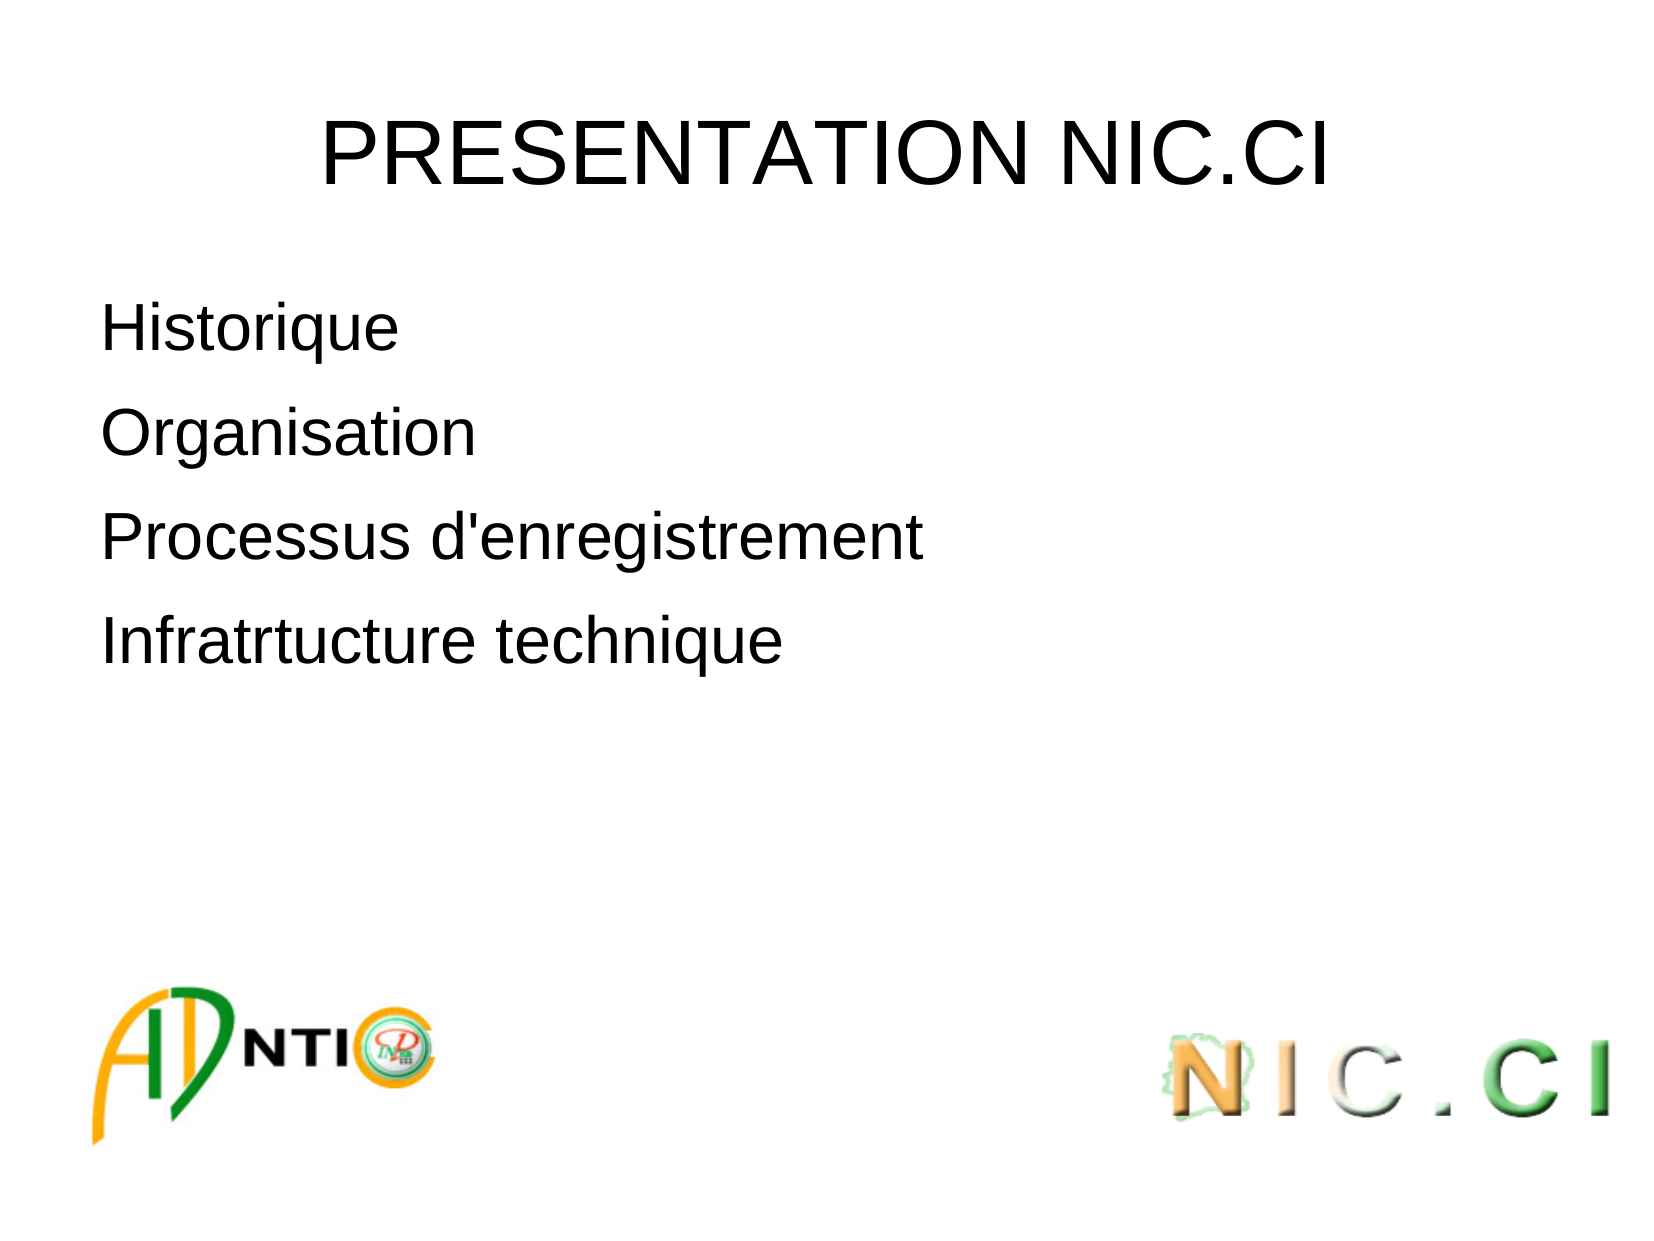

# PRESENTATION NIC.CI
Historique
Organisation
Processus d'enregistrement
Infratrtucture technique